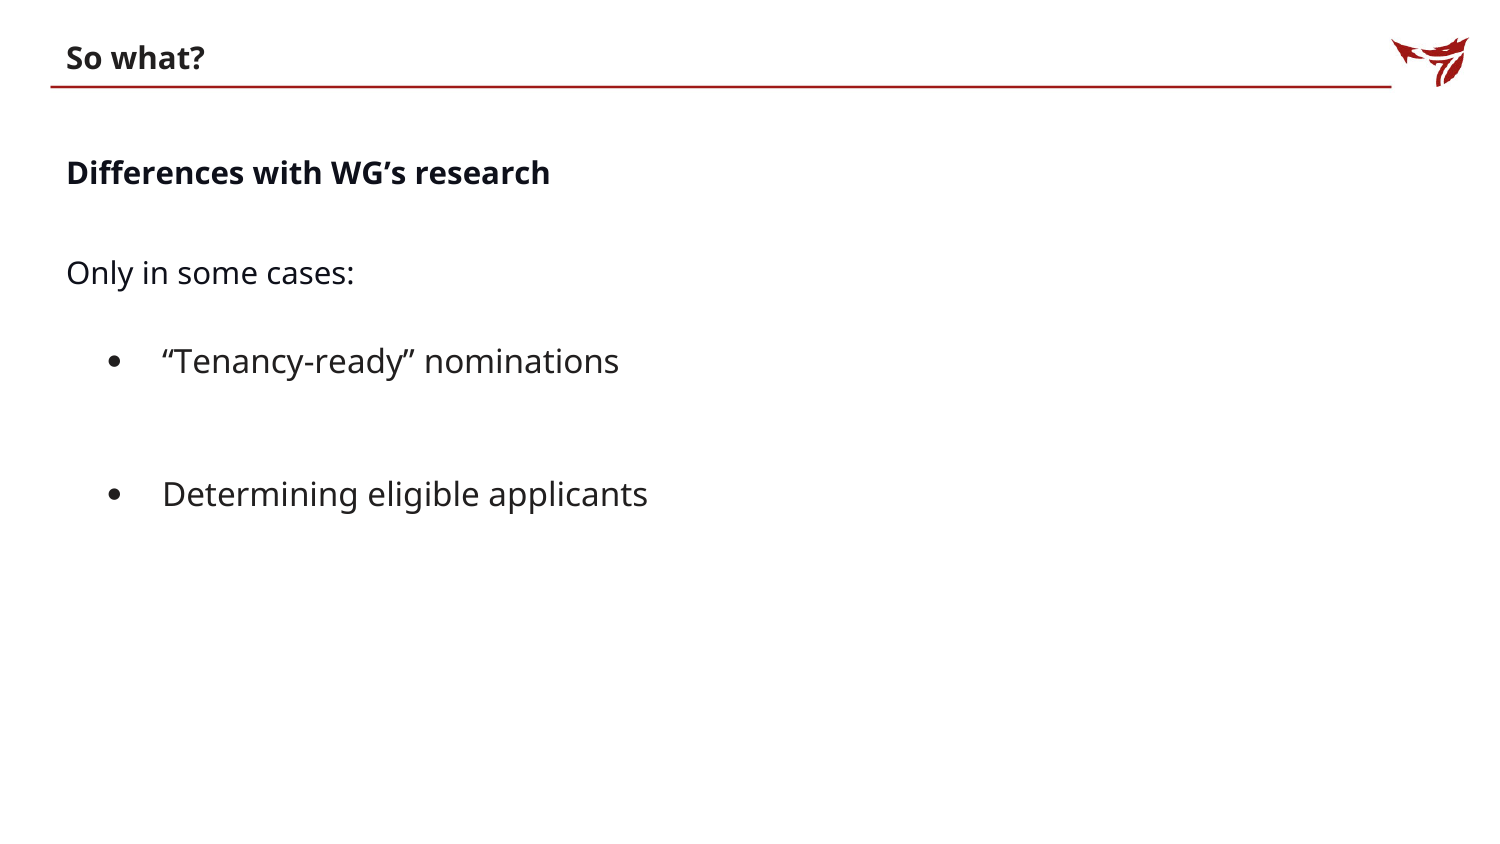

So what?
# Differences with WG’s research
Only in some cases:
“Tenancy-ready” nominations
Determining eligible applicants